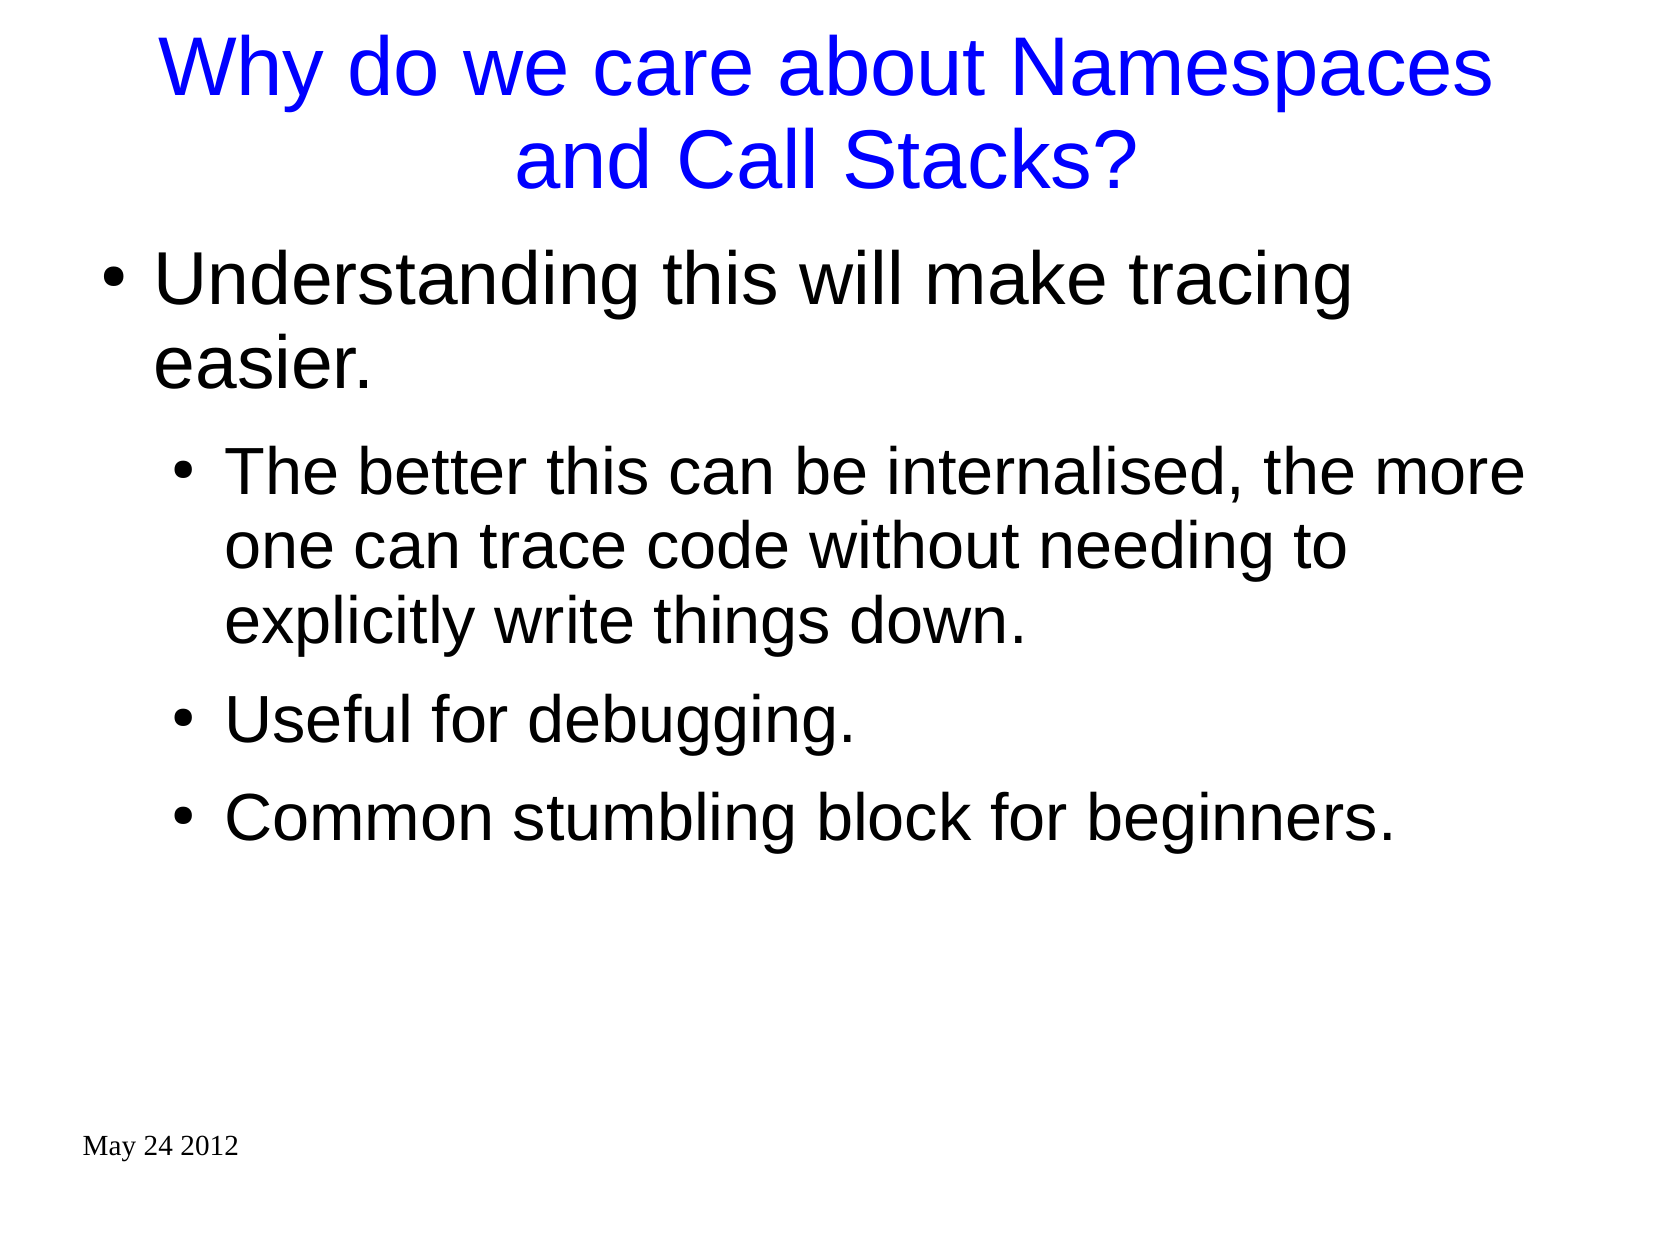

# Why do we care about Namespaces and Call Stacks?
Understanding this will make tracing easier.
The better this can be internalised, the more one can trace code without needing to explicitly write things down.
Useful for debugging.
Common stumbling block for beginners.
May 24 2012